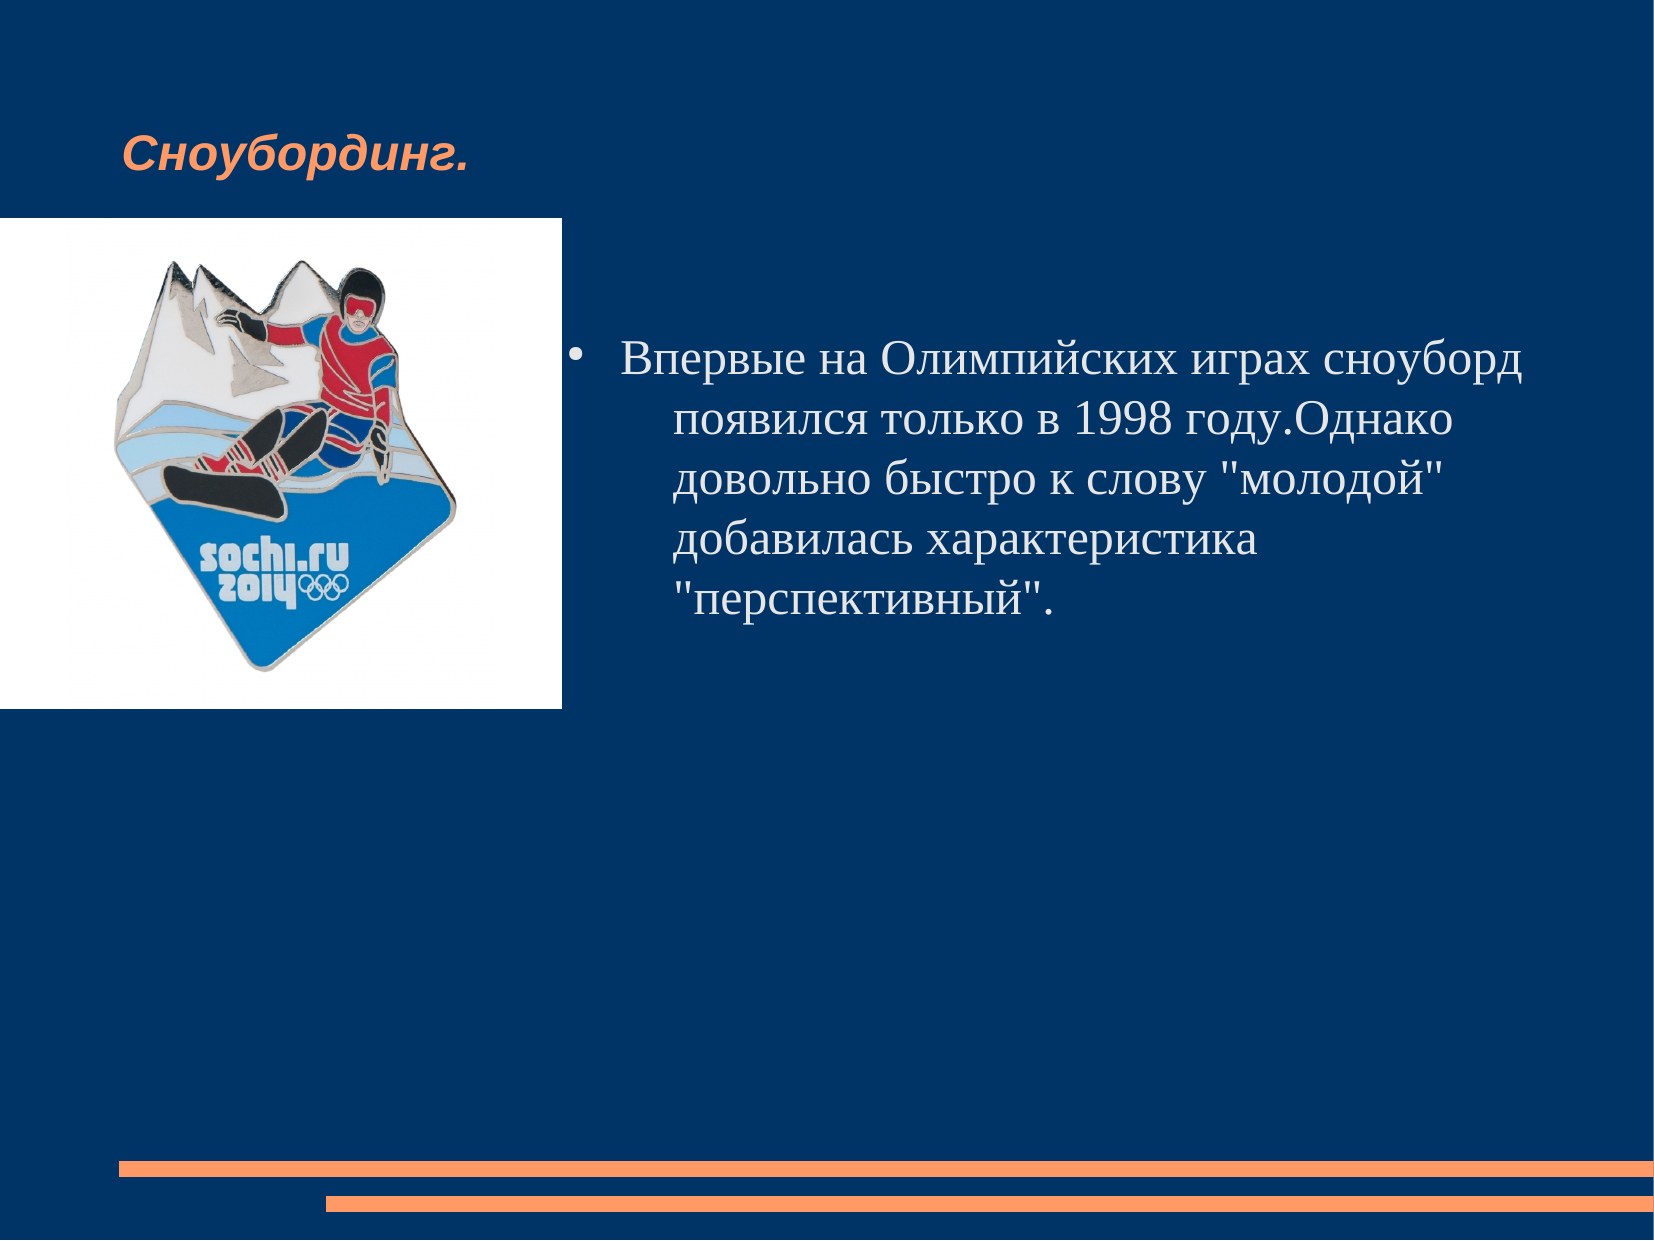

# Сноубординг.
Впервые на Олимпийских играх сноуборд появился только в 1998 году.Однако довольно быстро к слову "молодой" добавилась характеристика "перспективный".